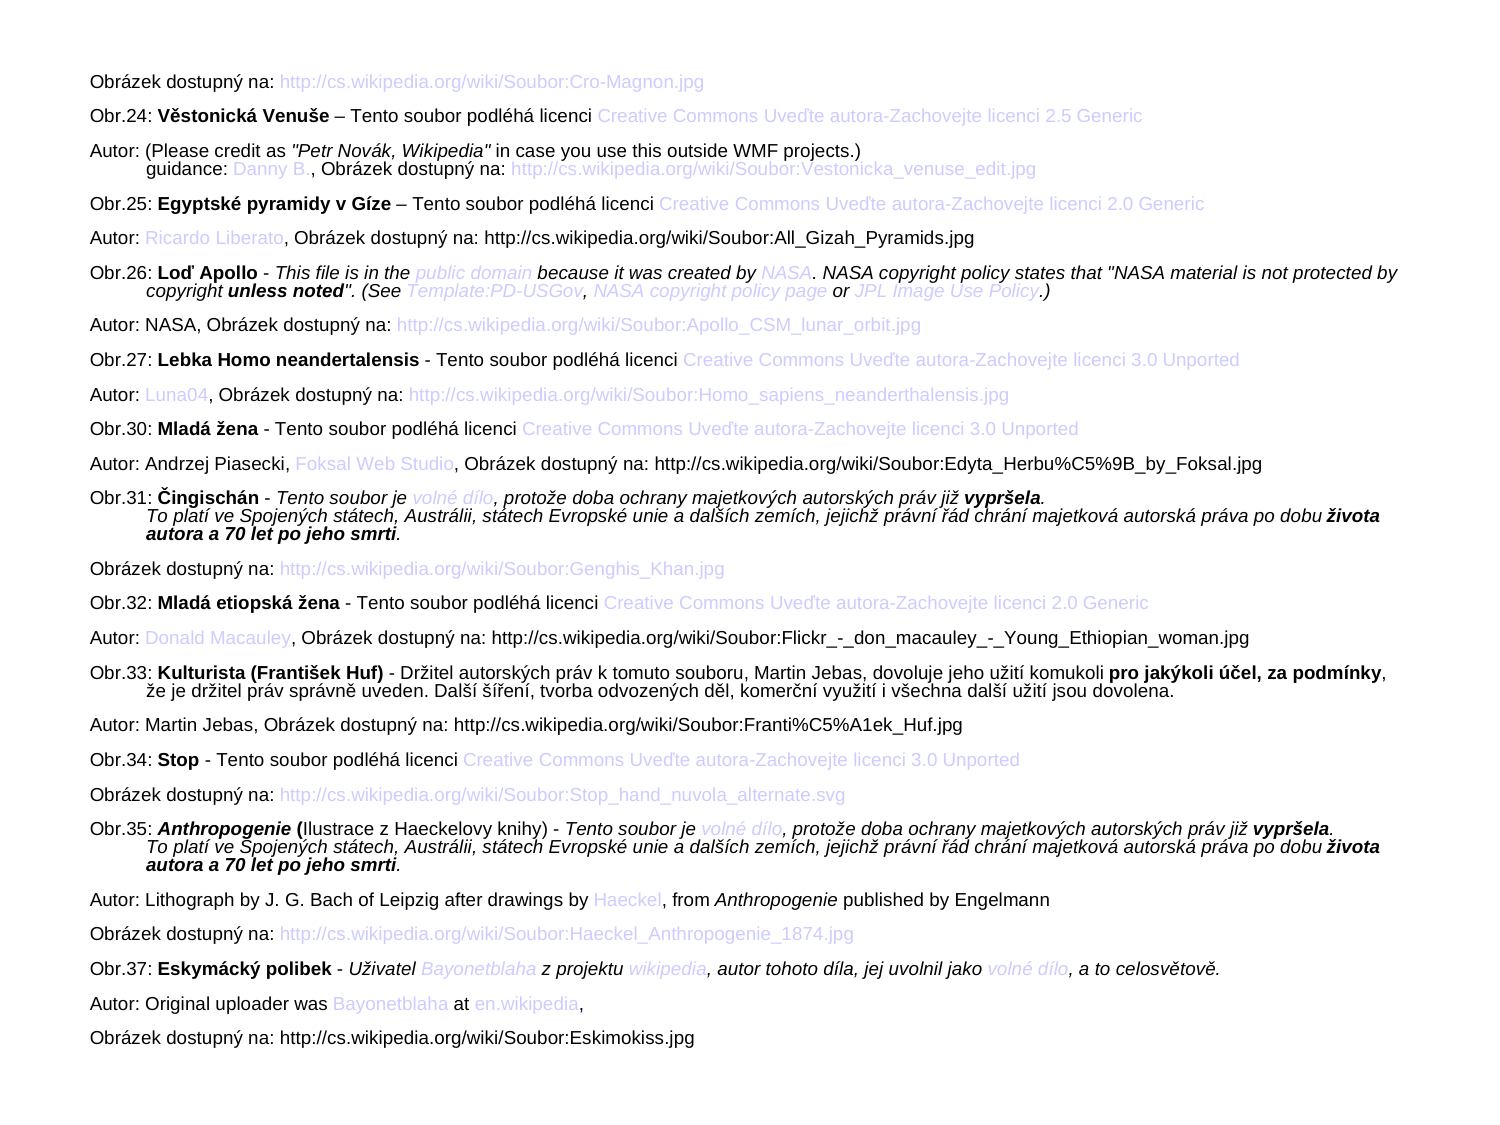

# Obrázek dostupný na: http://cs.wikipedia.org/wiki/Soubor:Cro-Magnon.jpg
Obr.24: Věstonická Venuše – Tento soubor podléhá licenci Creative Commons Uveďte autora-Zachovejte licenci 2.5 Generic
Autor: (Please credit as "Petr Novák, Wikipedia" in case you use this outside WMF projects.)
guidance: Danny B., Obrázek dostupný na: http://cs.wikipedia.org/wiki/Soubor:Vestonicka_venuse_edit.jpg
Obr.25: Egyptské pyramidy v Gíze – Tento soubor podléhá licenci Creative Commons Uveďte autora-Zachovejte licenci 2.0 Generic
Autor: Ricardo Liberato, Obrázek dostupný na: http://cs.wikipedia.org/wiki/Soubor:All_Gizah_Pyramids.jpg
Obr.26: Loď Apollo - This file is in the public domain because it was created by NASA. NASA copyright policy states that "NASA material is not protected by copyright unless noted". (See Template:PD-USGov, NASA copyright policy page or JPL Image Use Policy.)
Autor: NASA, Obrázek dostupný na: http://cs.wikipedia.org/wiki/Soubor:Apollo_CSM_lunar_orbit.jpg
Obr.27: Lebka Homo neandertalensis - Tento soubor podléhá licenci Creative Commons Uveďte autora-Zachovejte licenci 3.0 Unported
Autor: Luna04, Obrázek dostupný na: http://cs.wikipedia.org/wiki/Soubor:Homo_sapiens_neanderthalensis.jpg
Obr.30: Mladá žena - Tento soubor podléhá licenci Creative Commons Uveďte autora-Zachovejte licenci 3.0 Unported
Autor: Andrzej Piasecki, Foksal Web Studio, Obrázek dostupný na: http://cs.wikipedia.org/wiki/Soubor:Edyta_Herbu%C5%9B_by_Foksal.jpg
Obr.31: Čingischán - Tento soubor je volné dílo, protože doba ochrany majetkových autorských práv již vypršela.
To platí ve Spojených státech, Austrálii, státech Evropské unie a dalších zemích, jejichž právní řád chrání majetková autorská práva po dobu života autora a 70 let po jeho smrti.
Obrázek dostupný na: http://cs.wikipedia.org/wiki/Soubor:Genghis_Khan.jpg
Obr.32: Mladá etiopská žena - Tento soubor podléhá licenci Creative Commons Uveďte autora-Zachovejte licenci 2.0 Generic
Autor: Donald Macauley, Obrázek dostupný na: http://cs.wikipedia.org/wiki/Soubor:Flickr_-_don_macauley_-_Young_Ethiopian_woman.jpg
Obr.33: Kulturista (František Huf) - Držitel autorských práv k tomuto souboru, Martin Jebas, dovoluje jeho užití komukoli pro jakýkoli účel, za podmínky, že je držitel práv správně uveden. Další šíření, tvorba odvozených děl, komerční využití i všechna další užití jsou dovolena.
Autor: Martin Jebas, Obrázek dostupný na: http://cs.wikipedia.org/wiki/Soubor:Franti%C5%A1ek_Huf.jpg
Obr.34: Stop - Tento soubor podléhá licenci Creative Commons Uveďte autora-Zachovejte licenci 3.0 Unported
Obrázek dostupný na: http://cs.wikipedia.org/wiki/Soubor:Stop_hand_nuvola_alternate.svg
Obr.35: Anthropogenie (Ilustrace z Haeckelovy knihy) - Tento soubor je volné dílo, protože doba ochrany majetkových autorských práv již vypršela.
To platí ve Spojených státech, Austrálii, státech Evropské unie a dalších zemích, jejichž právní řád chrání majetková autorská práva po dobu života autora a 70 let po jeho smrti.
Autor: Lithograph by J. G. Bach of Leipzig after drawings by Haeckel, from Anthropogenie published by Engelmann
Obrázek dostupný na: http://cs.wikipedia.org/wiki/Soubor:Haeckel_Anthropogenie_1874.jpg
Obr.37: Eskymácký polibek - Uživatel Bayonetblaha z projektu wikipedia, autor tohoto díla, jej uvolnil jako volné dílo, a to celosvětově.
Autor: Original uploader was Bayonetblaha at en.wikipedia,
Obrázek dostupný na: http://cs.wikipedia.org/wiki/Soubor:Eskimokiss.jpg